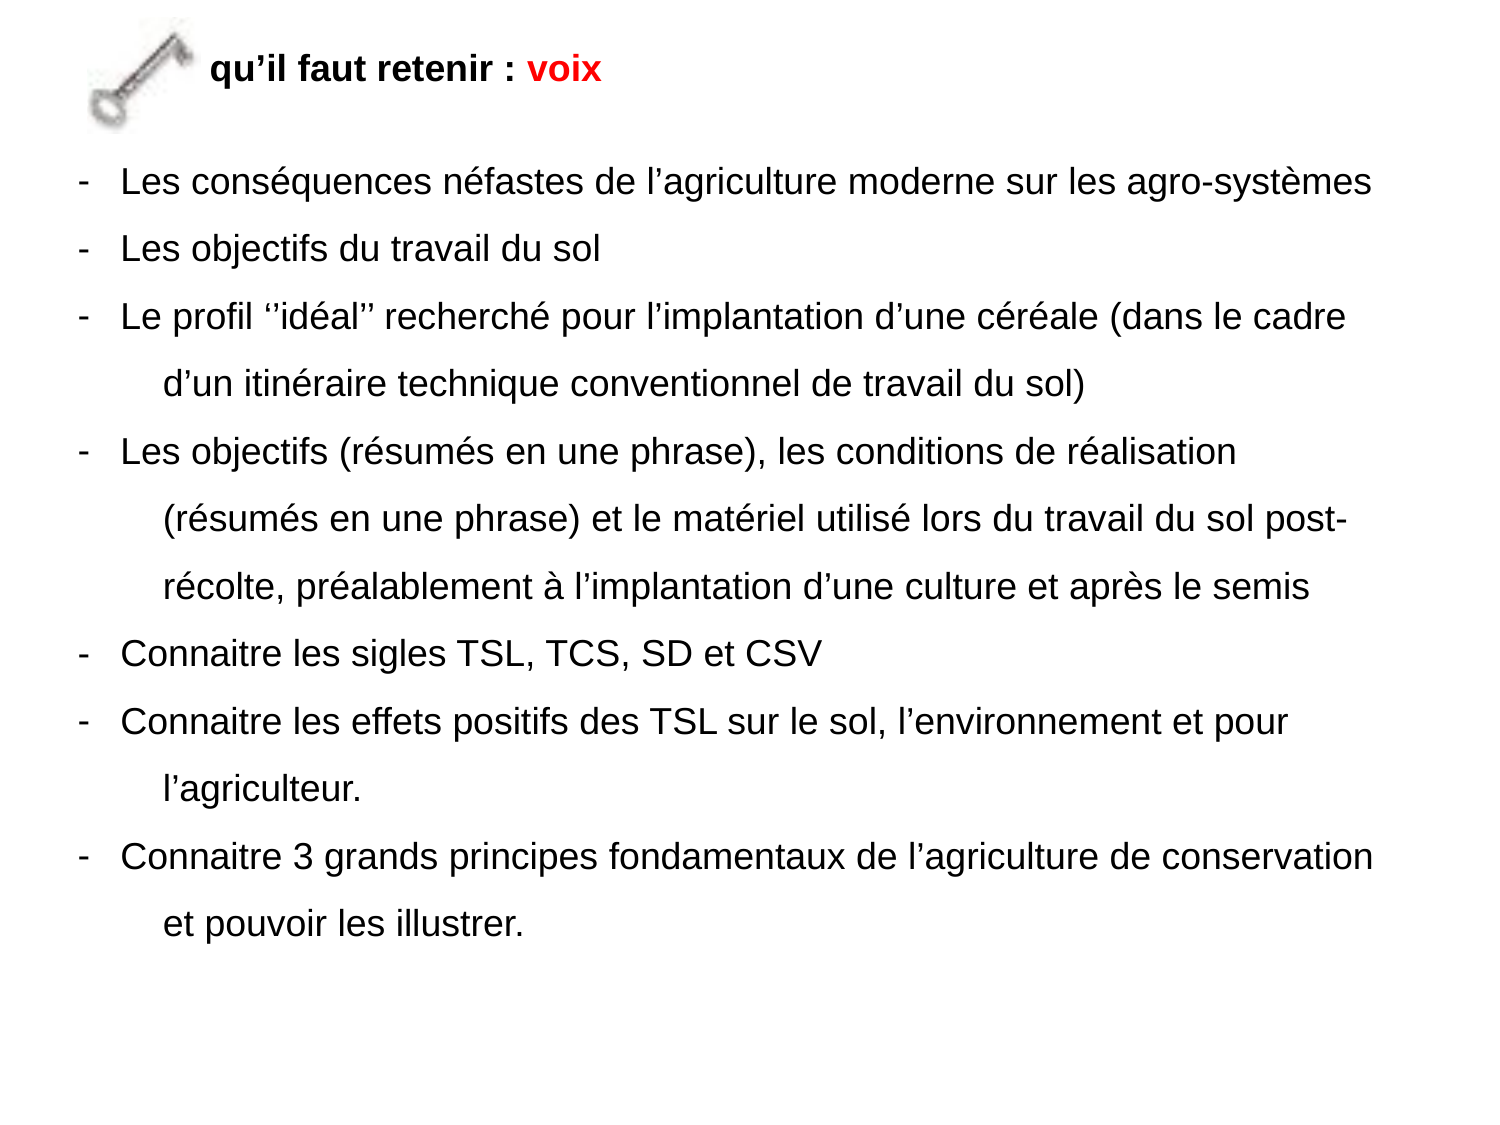

Ce qu’il faut retenir : voix
Les conséquences néfastes de l’agriculture moderne sur les agro-systèmes
Les objectifs du travail du sol
Le profil ‘’idéal’’ recherché pour l’implantation d’une céréale (dans le cadre d’un itinéraire technique conventionnel de travail du sol)
Les objectifs (résumés en une phrase), les conditions de réalisation (résumés en une phrase) et le matériel utilisé lors du travail du sol post-récolte, préalablement à l’implantation d’une culture et après le semis
Connaitre les sigles TSL, TCS, SD et CSV
Connaitre les effets positifs des TSL sur le sol, l’environnement et pour l’agriculteur.
Connaitre 3 grands principes fondamentaux de l’agriculture de conservation et pouvoir les illustrer.